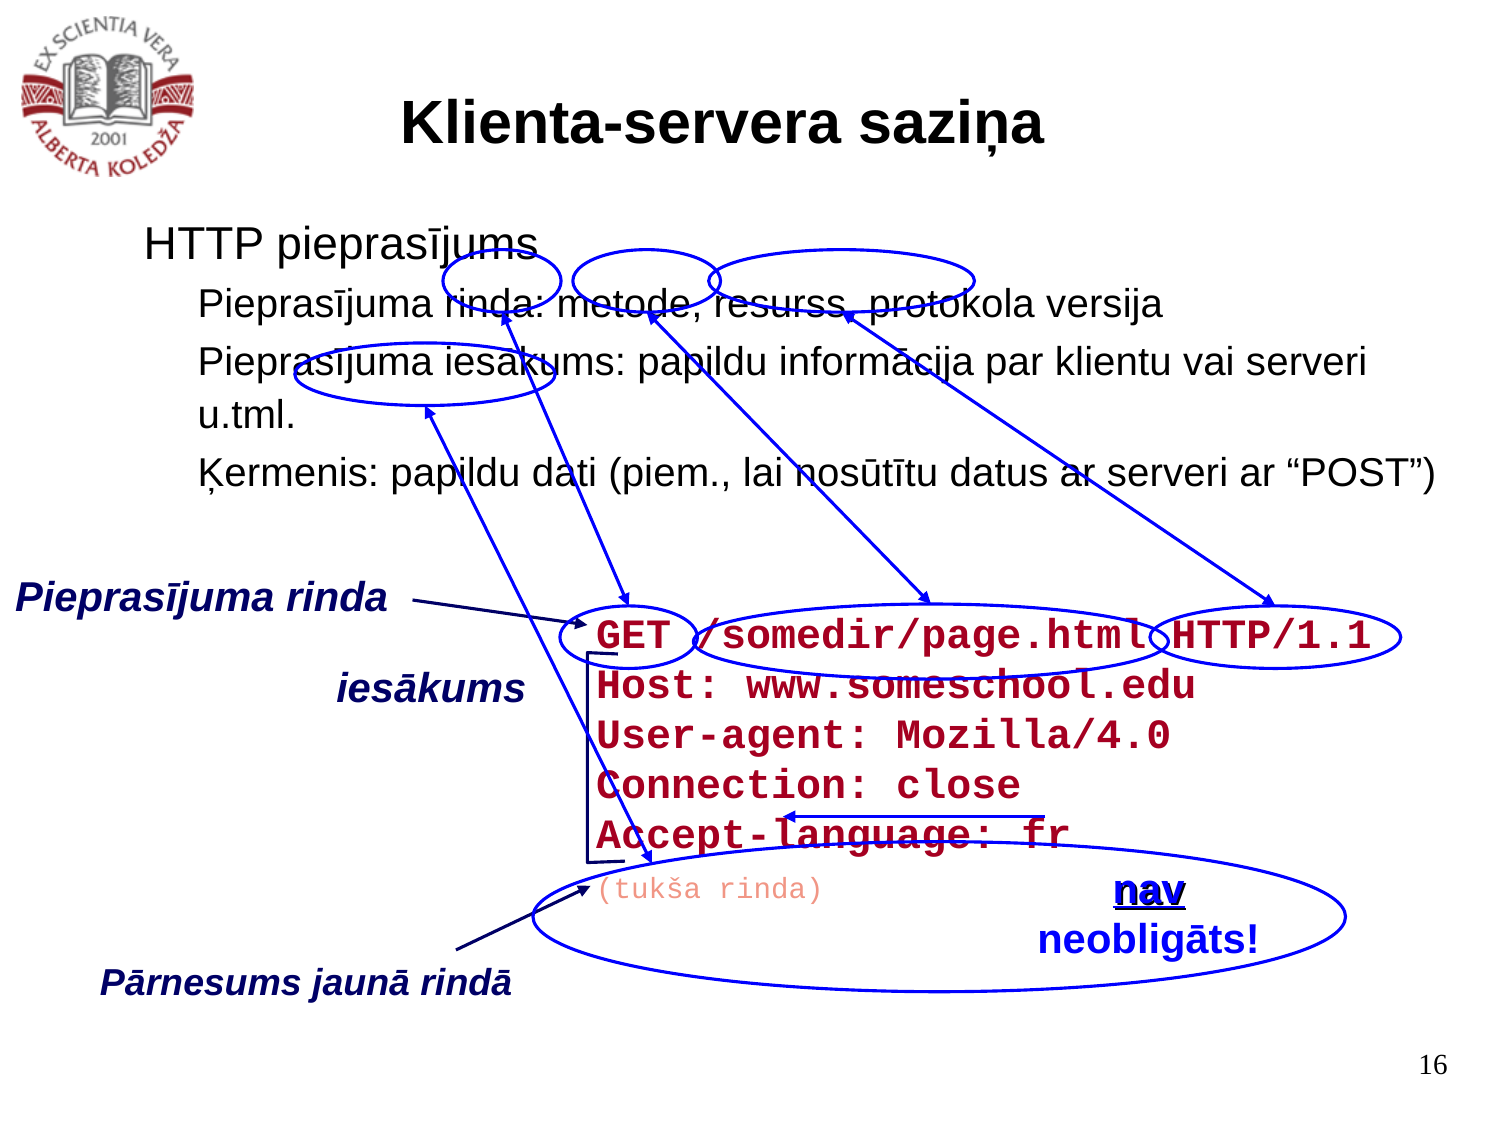

# Klienta-servera saziņa
HTTP pieprasījums
Pieprasījuma rinda: metode, resurss, protokola versija
Pieprasījuma iesākums: papildu informācija par klientu vai serveri u.tml.
Ķermenis: papildu dati (piem., lai nosūtītu datus ar serveri ar “POST”)
Pieprasījuma rinda
GET /somedir/page.html HTTP/1.1
Host: www.someschool.edu
User-agent: Mozilla/4.0
Connection: close
Accept-language: fr
(tukša rinda)
iesākums
nav neobligāts!
Pārnesums jaunā rindā